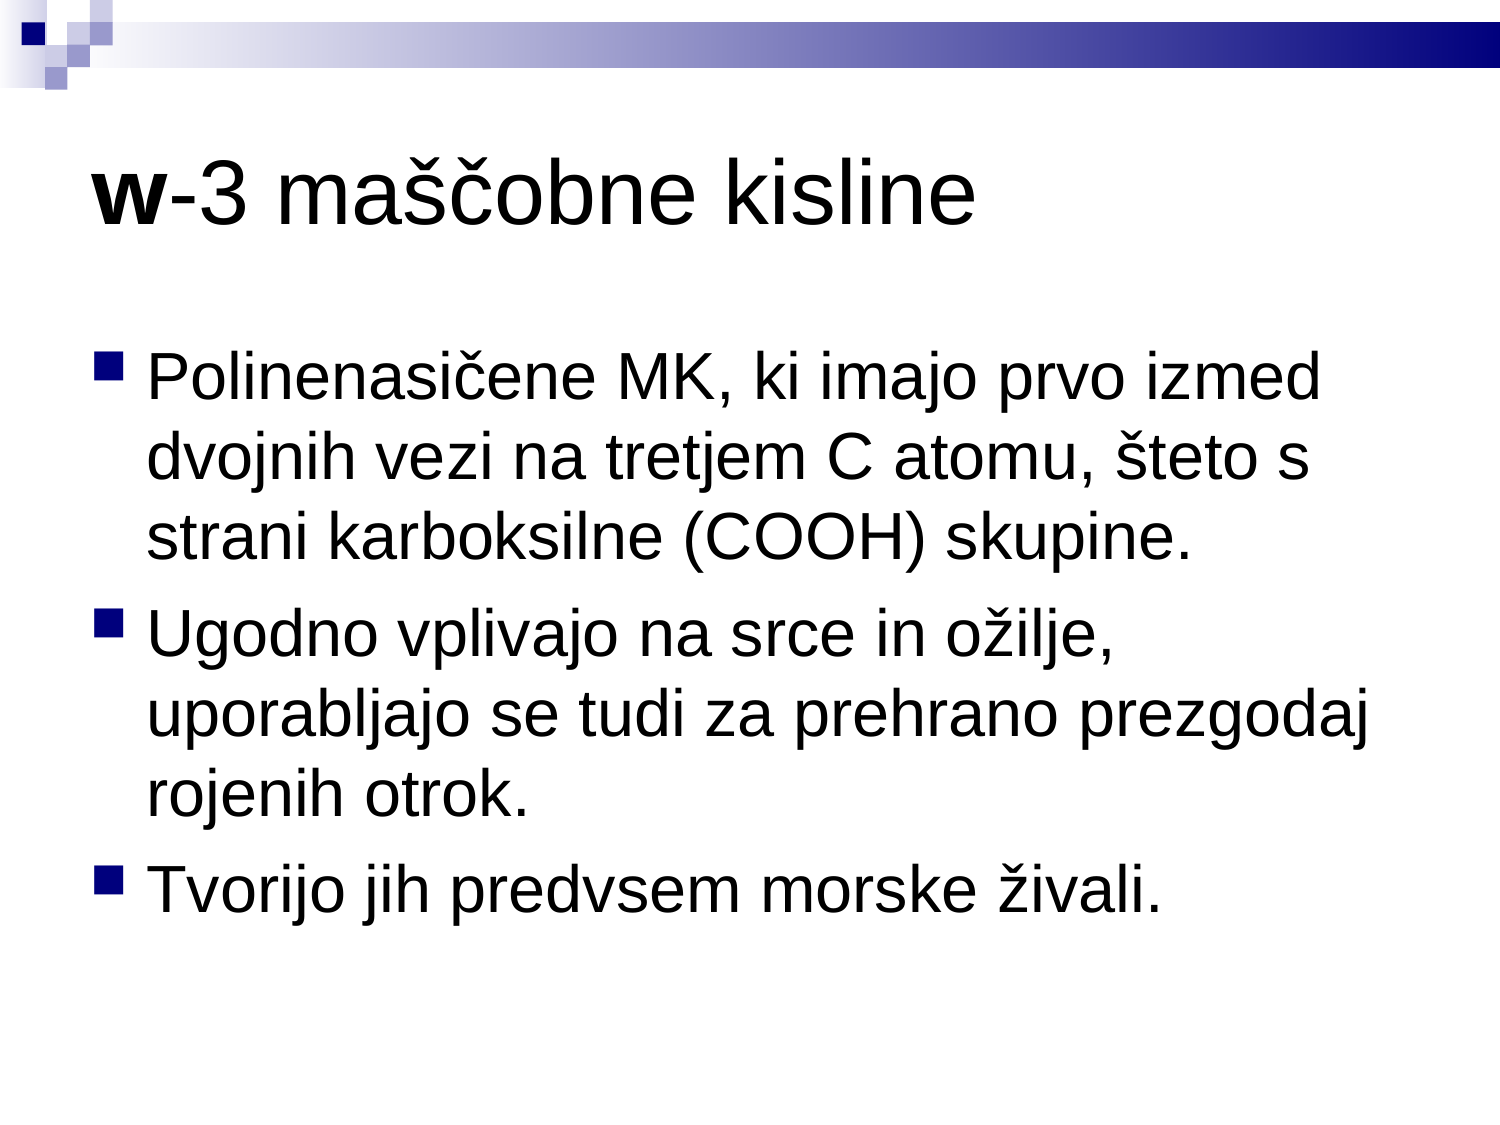

# w-3 maščobne kisline
Polinenasičene MK, ki imajo prvo izmed dvojnih vezi na tretjem C atomu, šteto s strani karboksilne (COOH) skupine.
Ugodno vplivajo na srce in ožilje, uporabljajo se tudi za prehrano prezgodaj rojenih otrok.
Tvorijo jih predvsem morske živali.